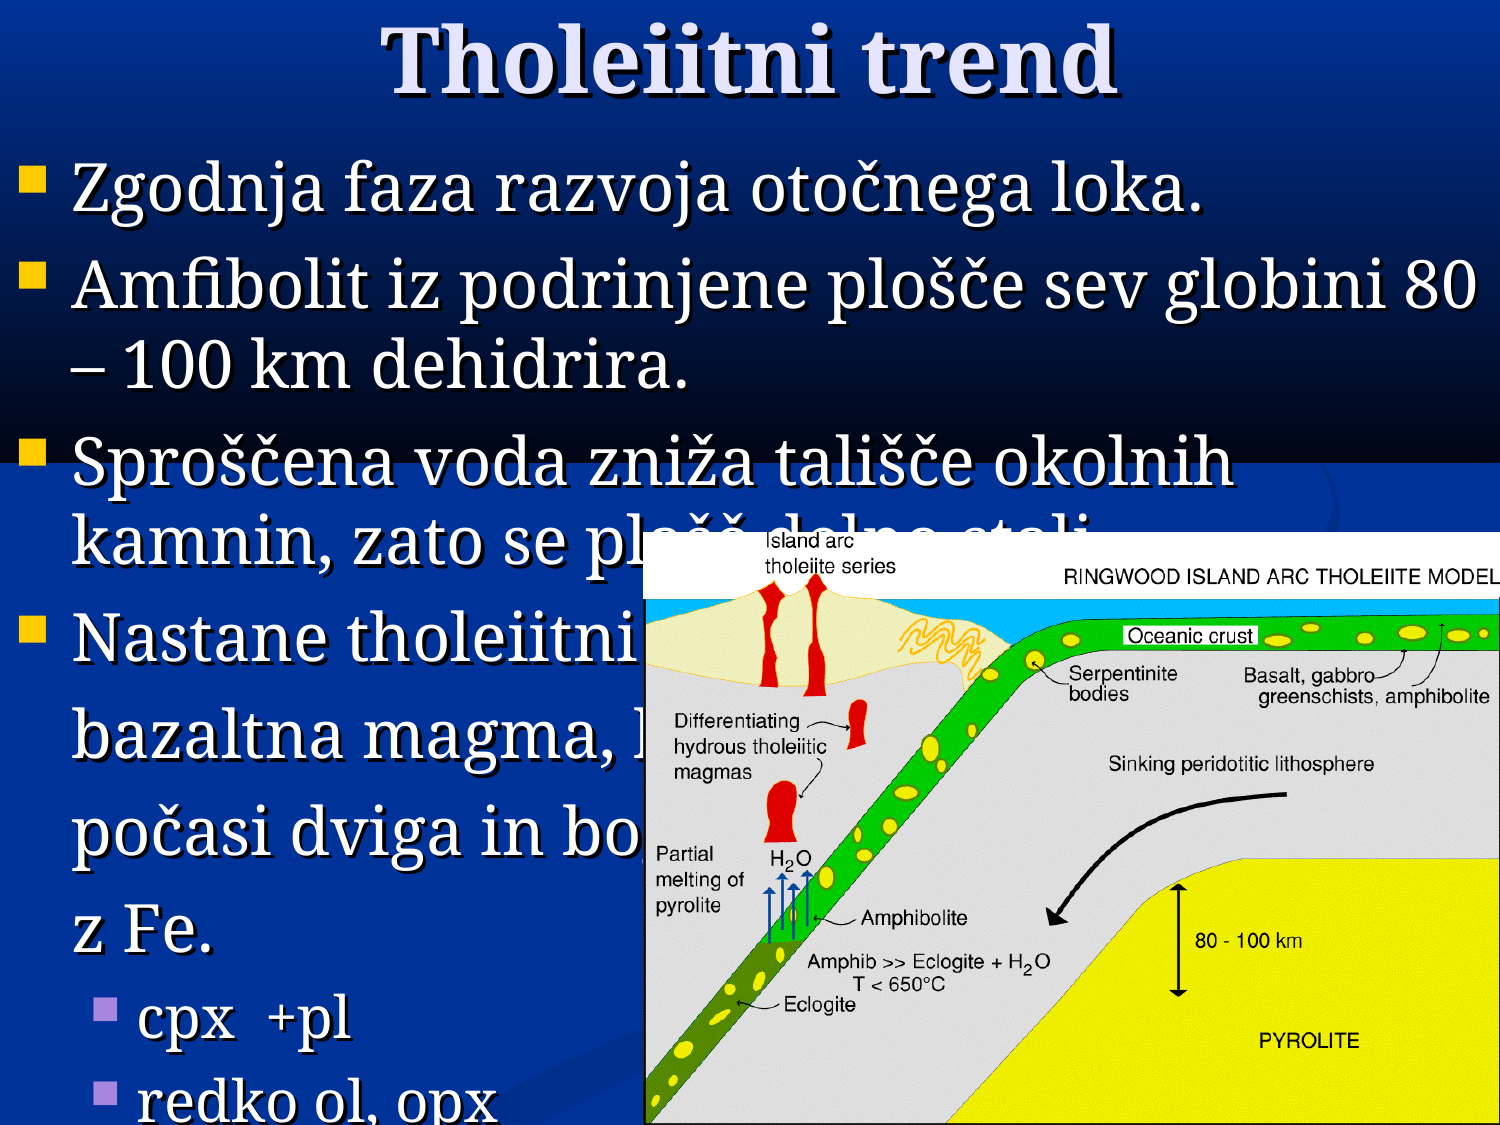

# Tholeiitni trend
Zgodnja faza razvoja otočnega loka.
Amfibolit iz podrinjene plošče sev globini 80 – 100 km dehidrira.
Sproščena voda zniža tališče okolnih kamnin, zato se plašč delno stali.
Nastane tholeiitni
	bazaltna magma, ki se
	počasi dviga in bogati
	z Fe.
cpx +pl
redko ol, opx